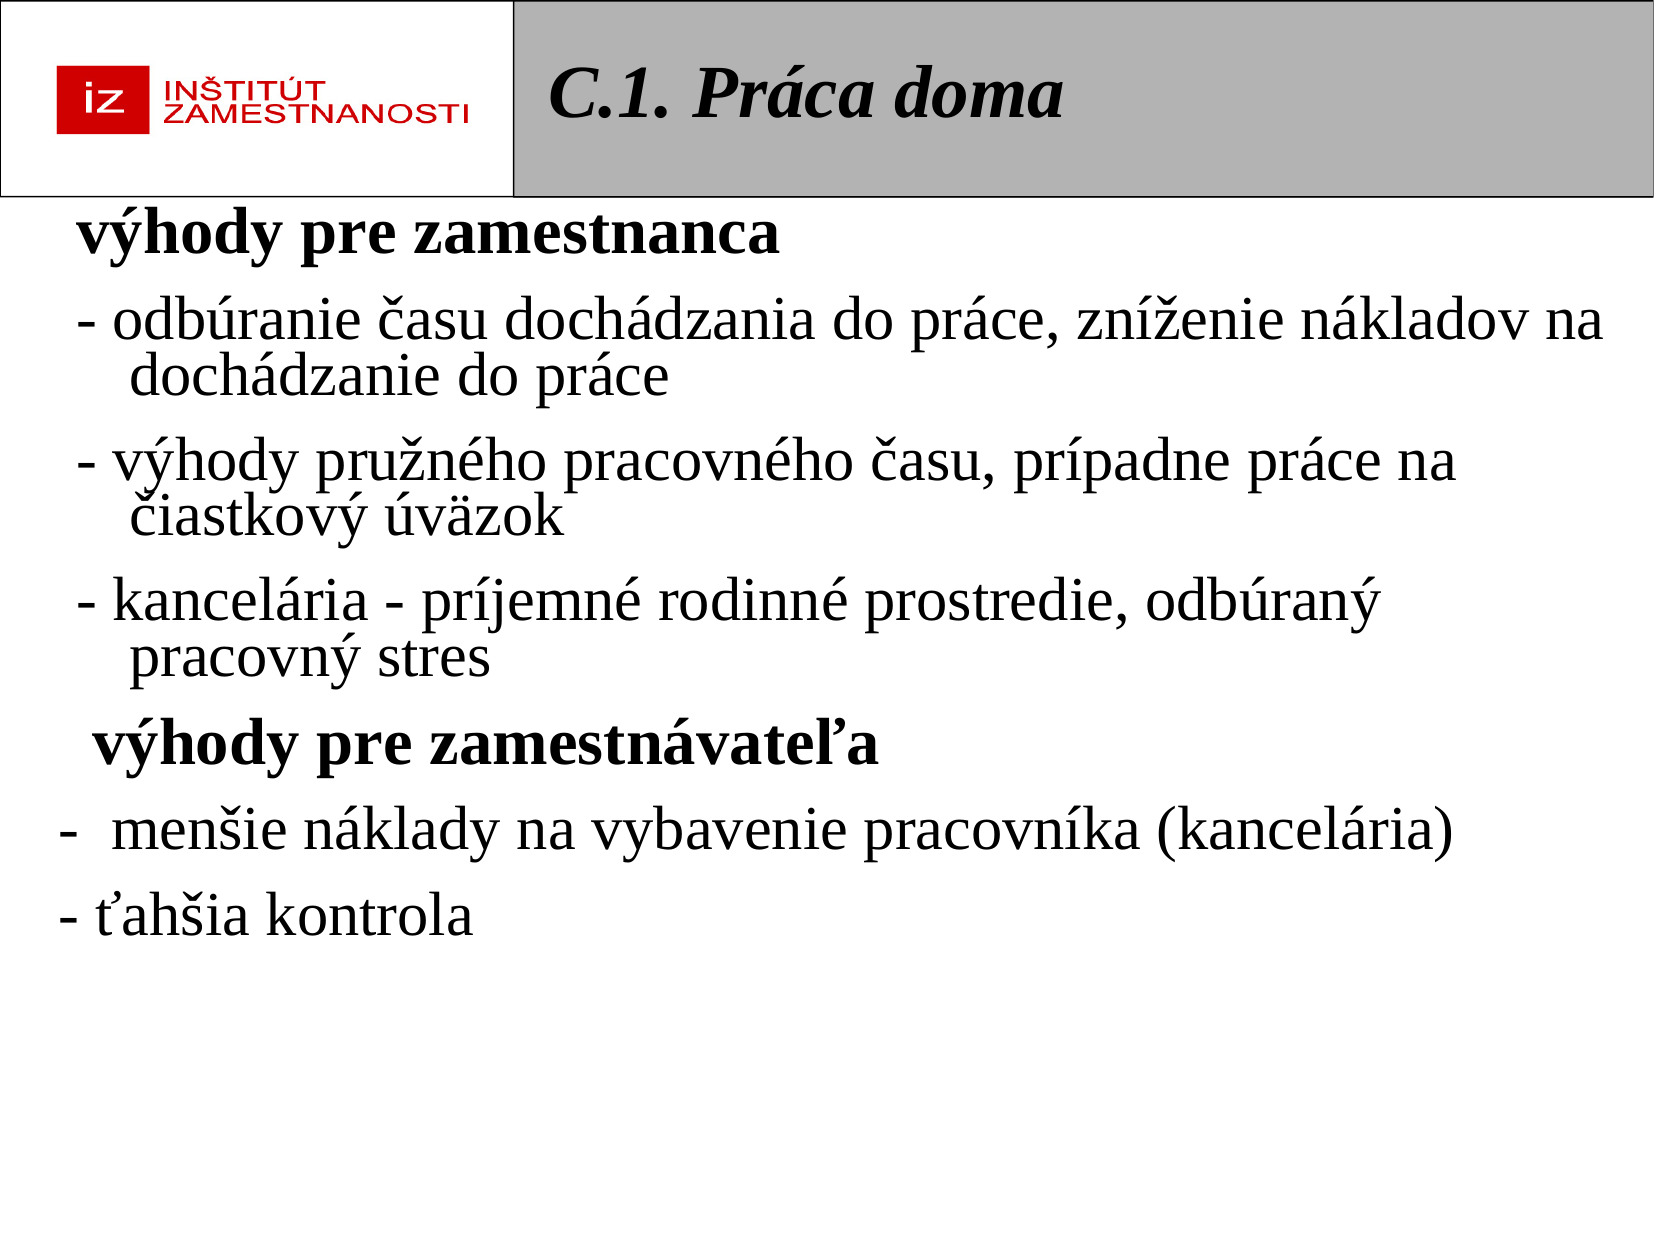

C.1. Práca doma
# výhody pre zamestnanca
- odbúranie času dochádzania do práce, zníženie nákladov na dochádzanie do práce
- výhody pružného pracovného času, prípadne práce na čiastkový úväzok
- kancelária - príjemné rodinné prostredie, odbúraný pracovný stres
 výhody pre zamestnávateľa
- menšie náklady na vybavenie pracovníka (kancelária)
- ťahšia kontrola